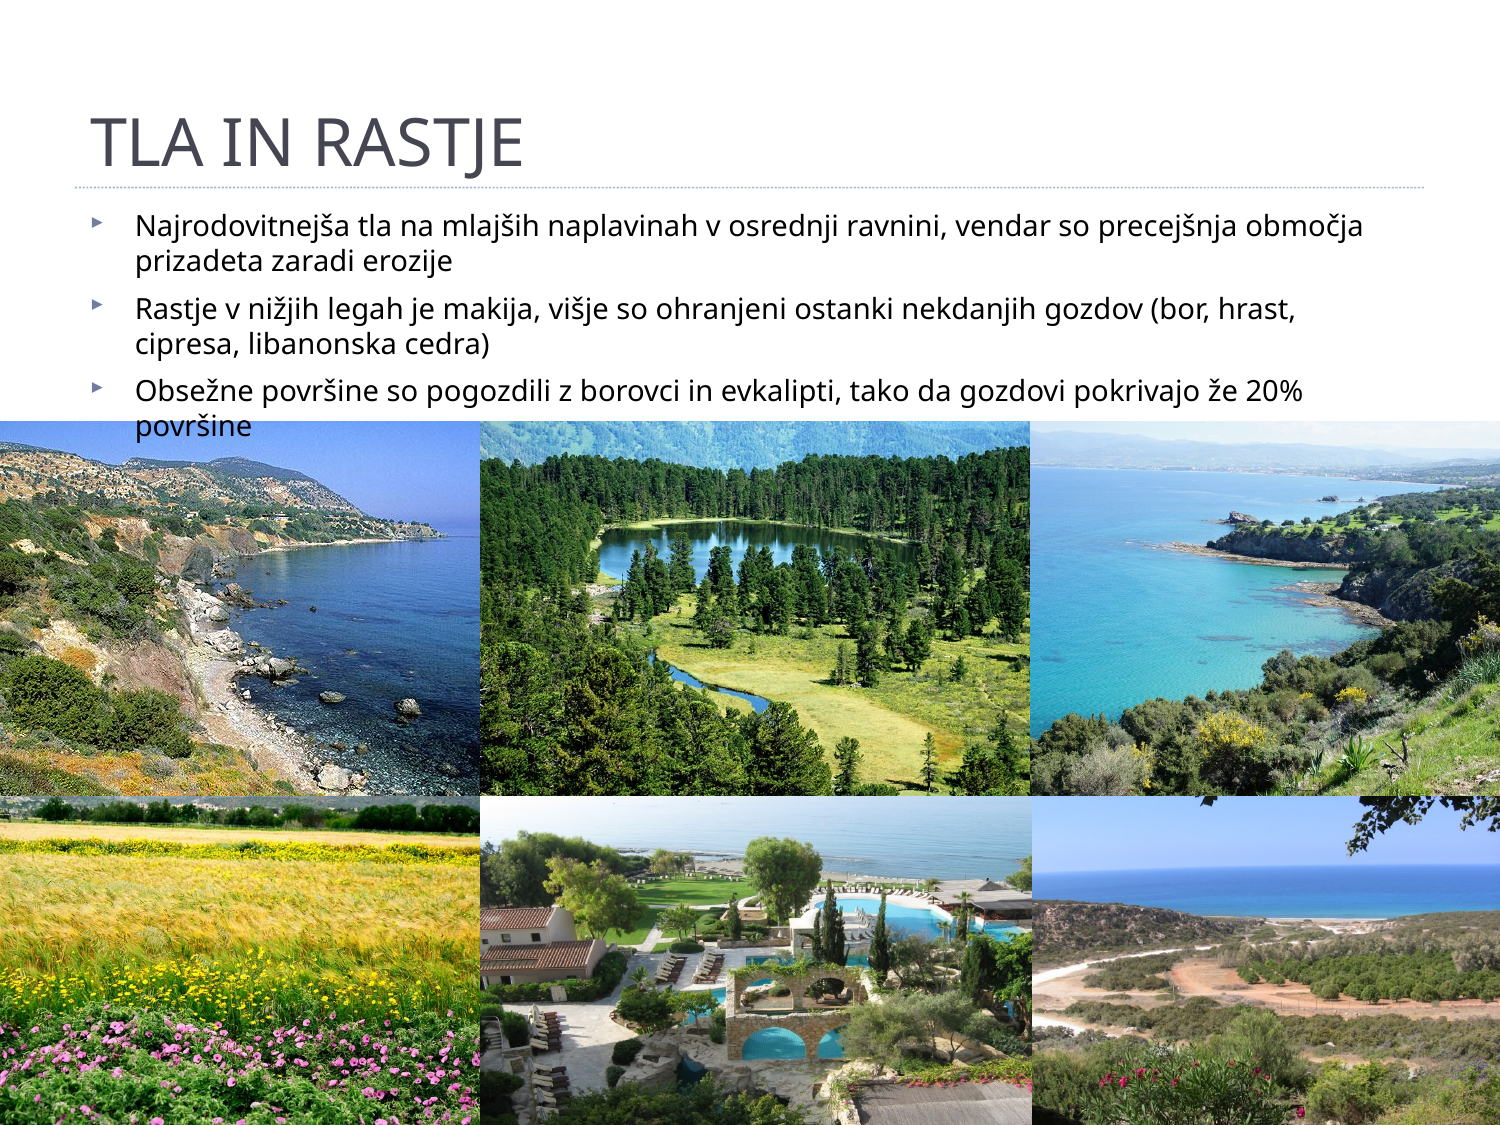

# TLA IN RASTJE
Najrodovitnejša tla na mlajših naplavinah v osrednji ravnini, vendar so precejšnja območja prizadeta zaradi erozije
Rastje v nižjih legah je makija, višje so ohranjeni ostanki nekdanjih gozdov (bor, hrast, cipresa, libanonska cedra)
Obsežne površine so pogozdili z borovci in evkalipti, tako da gozdovi pokrivajo že 20% površine